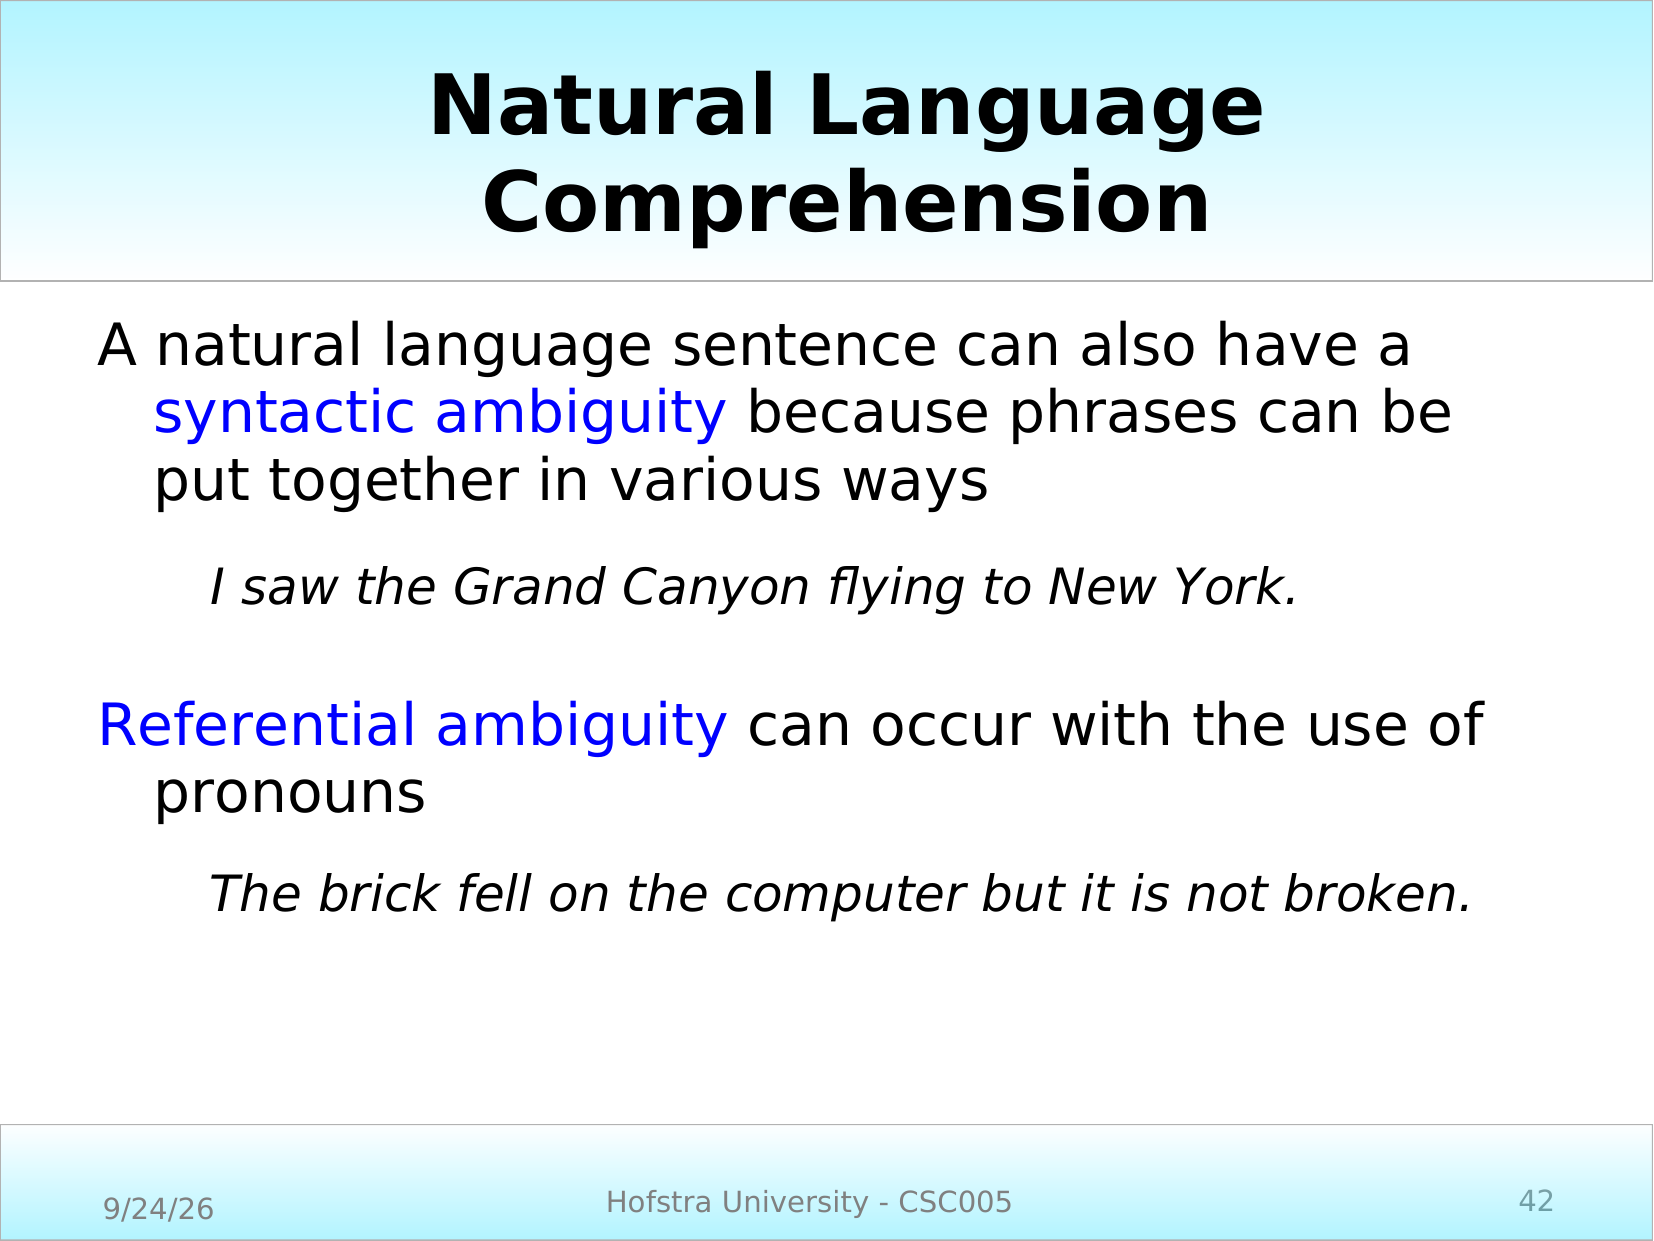

# Natural Language Comprehension
A natural language sentence can also have a syntactic ambiguity because phrases can be put together in various ways
		I saw the Grand Canyon flying to New York.
Referential ambiguity can occur with the use of pronouns
		 The brick fell on the computer but it is not broken.
42
Hofstra University - CSC005